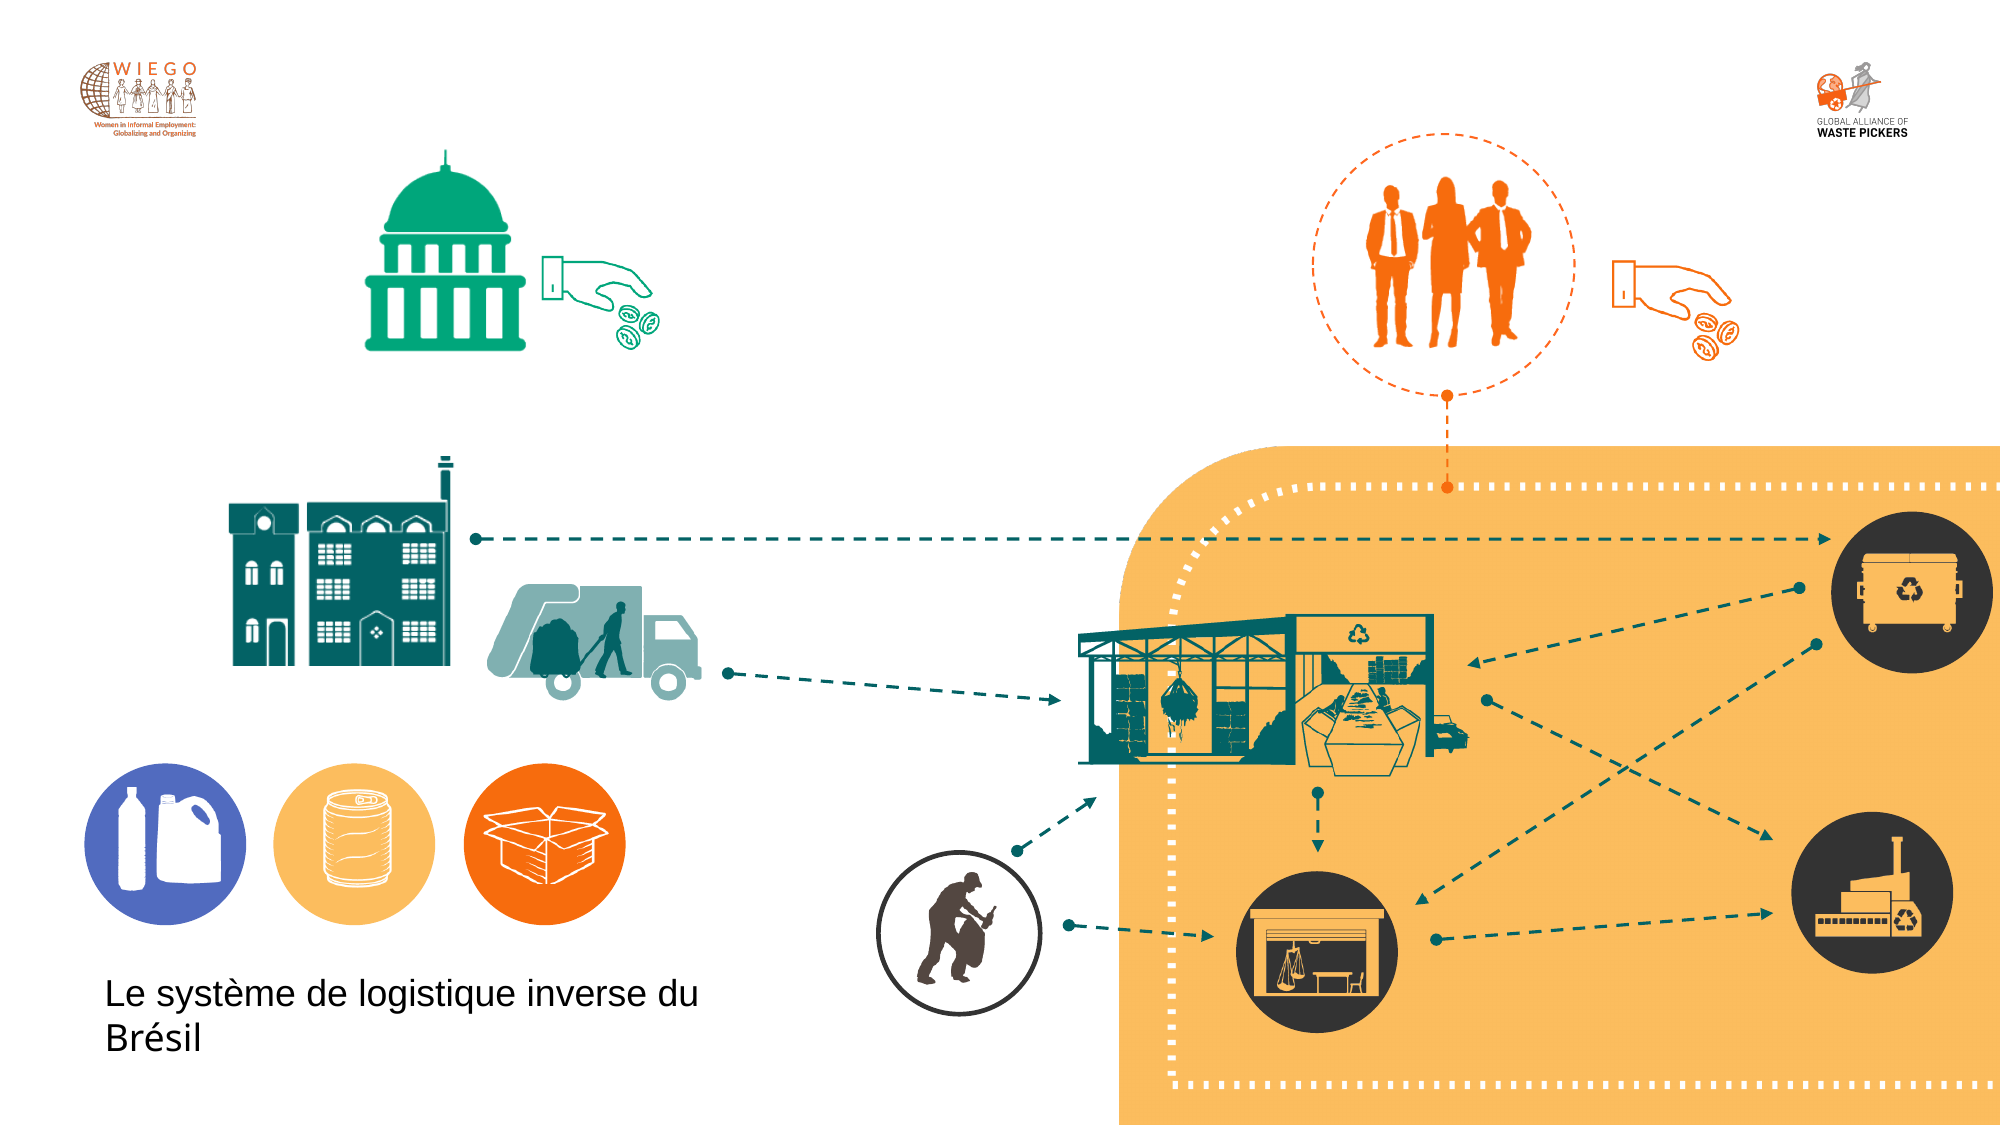

Le système de logistique inverse du Brésil